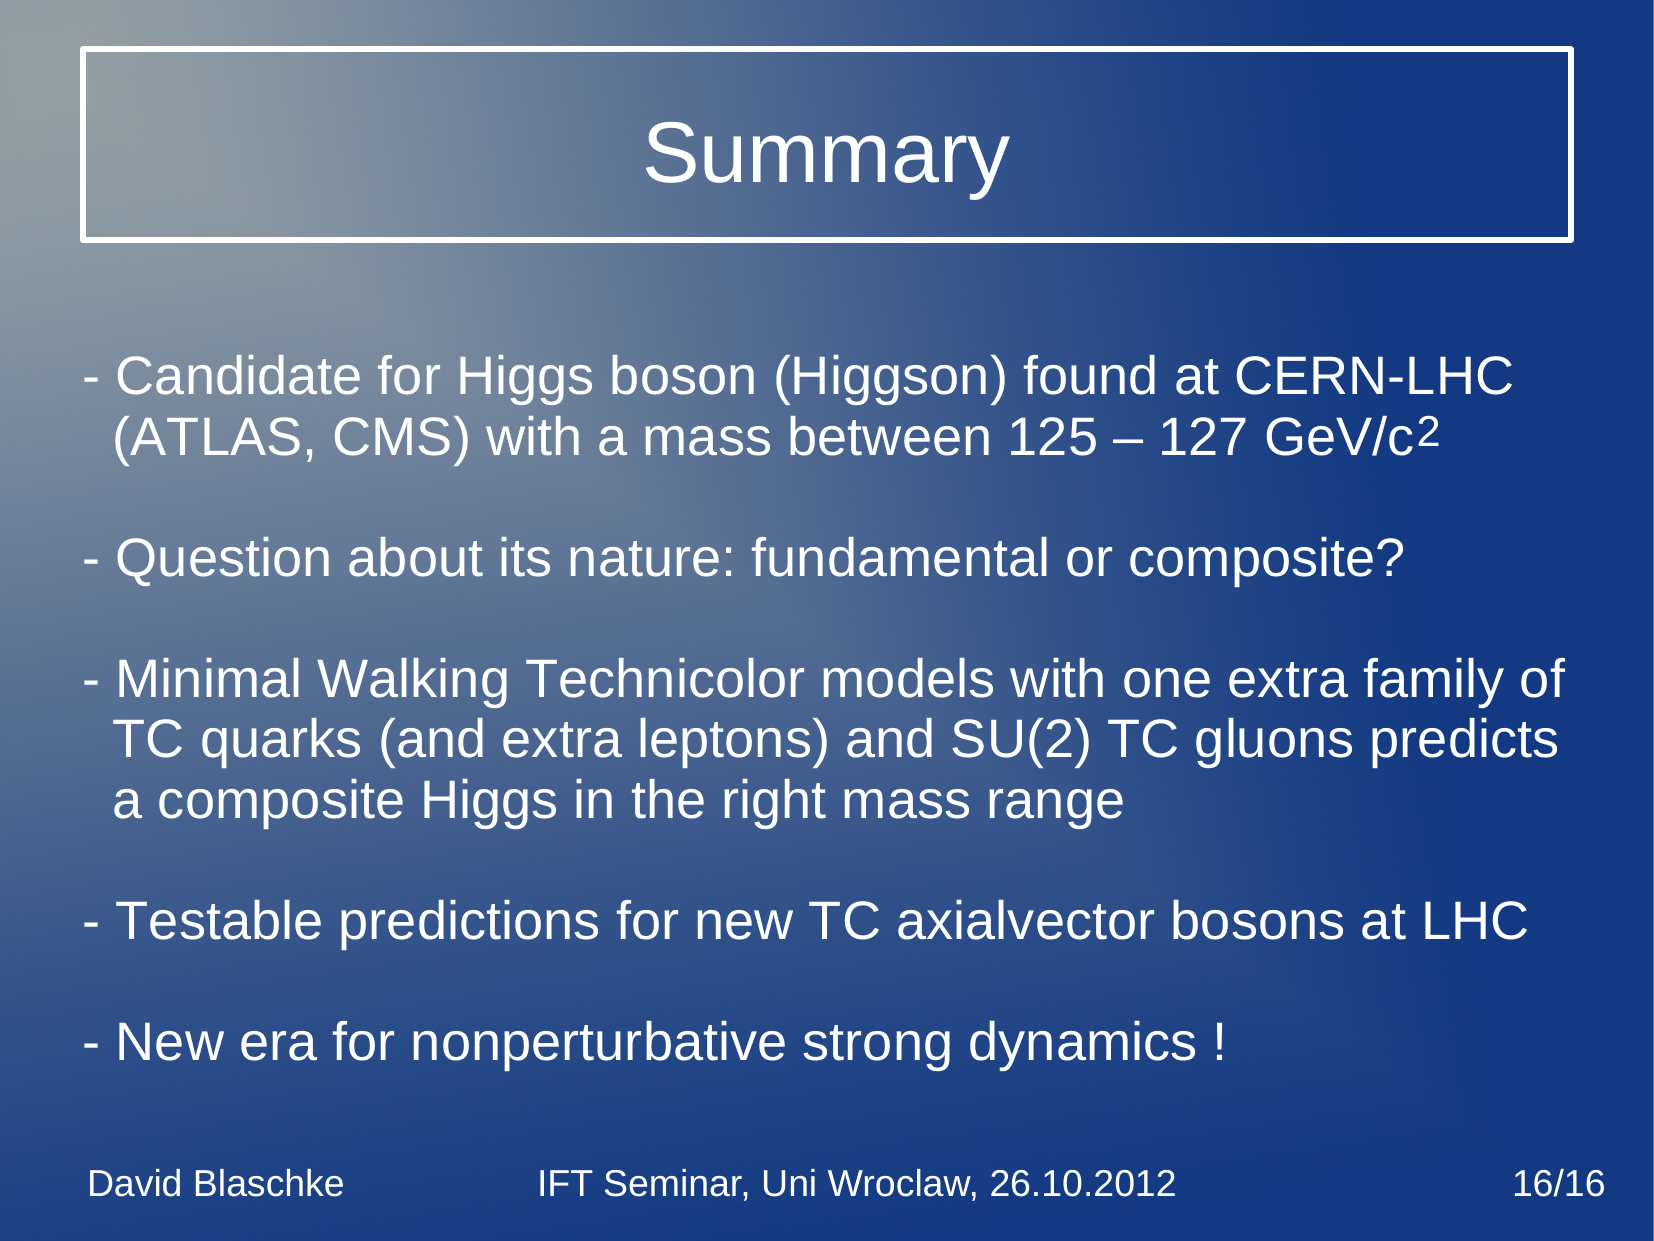

# Summary
- Candidate for Higgs boson (Higgson) found at CERN-LHC
 (ATLAS, CMS) with a mass between 125 – 127 GeV/c2
- Question about its nature: fundamental or composite?
- Minimal Walking Technicolor models with one extra family of TC quarks (and extra leptons) and SU(2) TC gluons predicts a composite Higgs in the right mass range
- Testable predictions for new TC axialvector bosons at LHC
- New era for nonperturbative strong dynamics !
David Blaschke			IFT Seminar, Uni Wroclaw, 26.10.2012					16/16